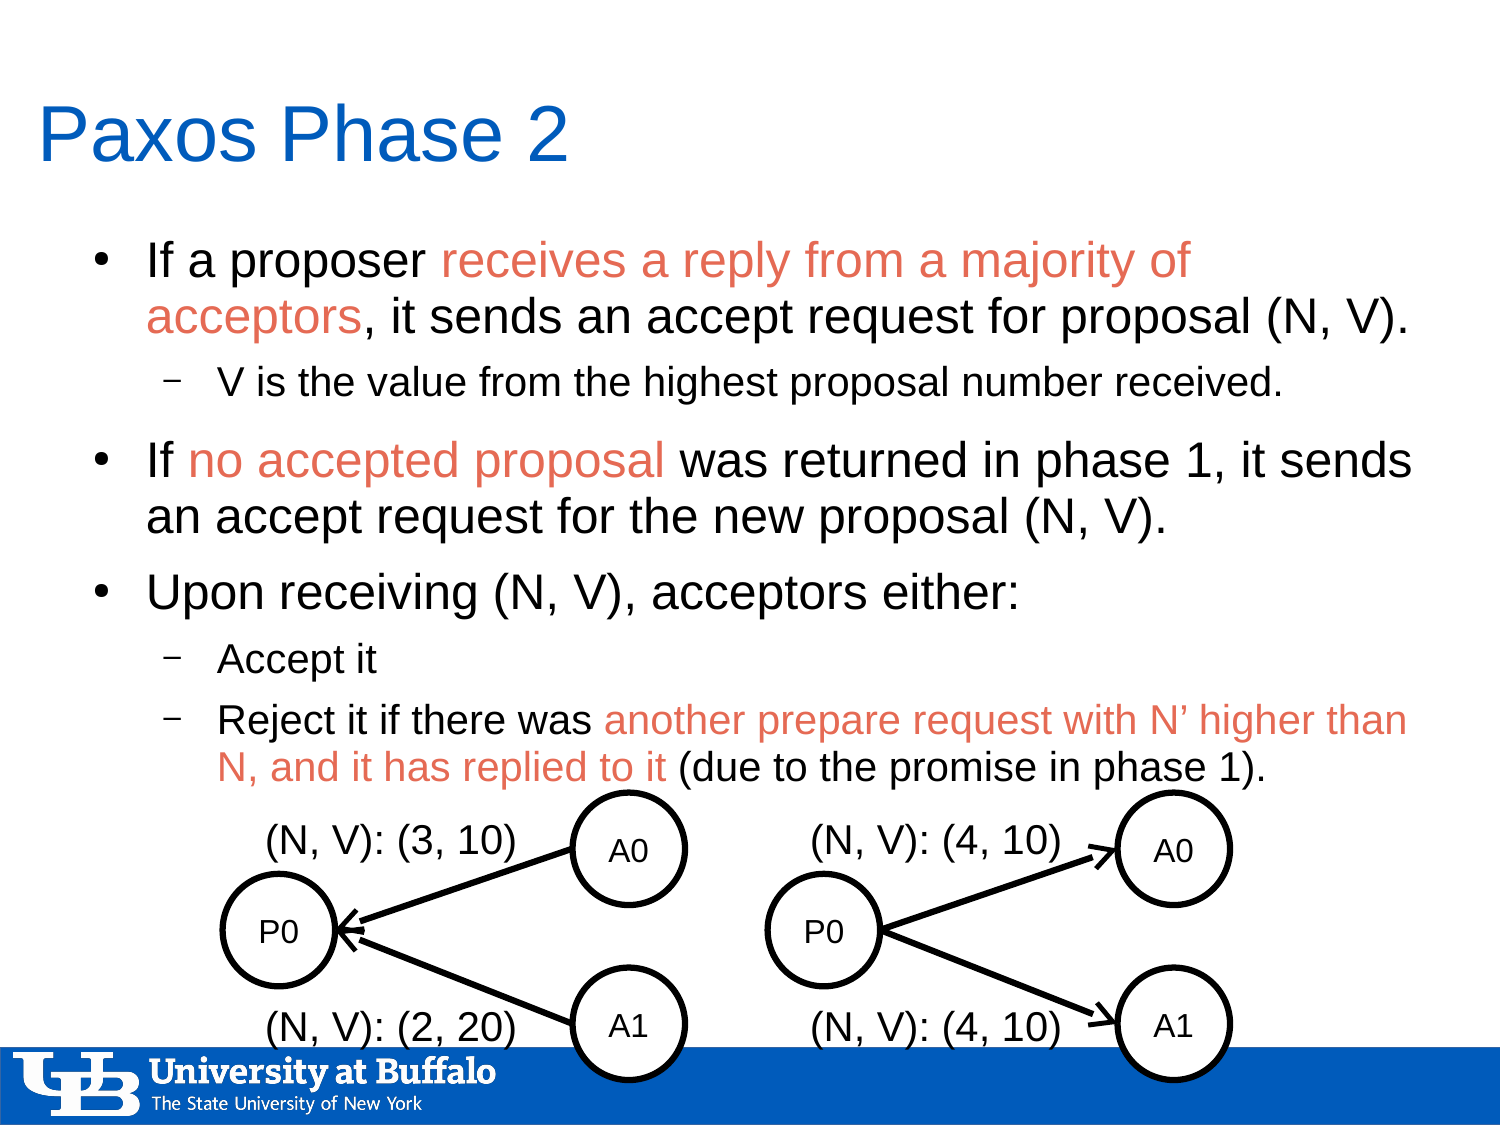

# Paxos Phase 2
If a proposer receives a reply from a majority of acceptors, it sends an accept request for proposal (N, V).
V is the value from the highest proposal number received.
If no accepted proposal was returned in phase 1, it sends an accept request for the new proposal (N, V).
Upon receiving (N, V), acceptors either:
Accept it
Reject it if there was another prepare request with N’ higher than N, and it has replied to it (due to the promise in phase 1).
A0
(N, V): (3, 10)
P0
A1
(N, V): (2, 20)
A0
(N, V): (4, 10)
P0
A1
(N, V): (4, 10)